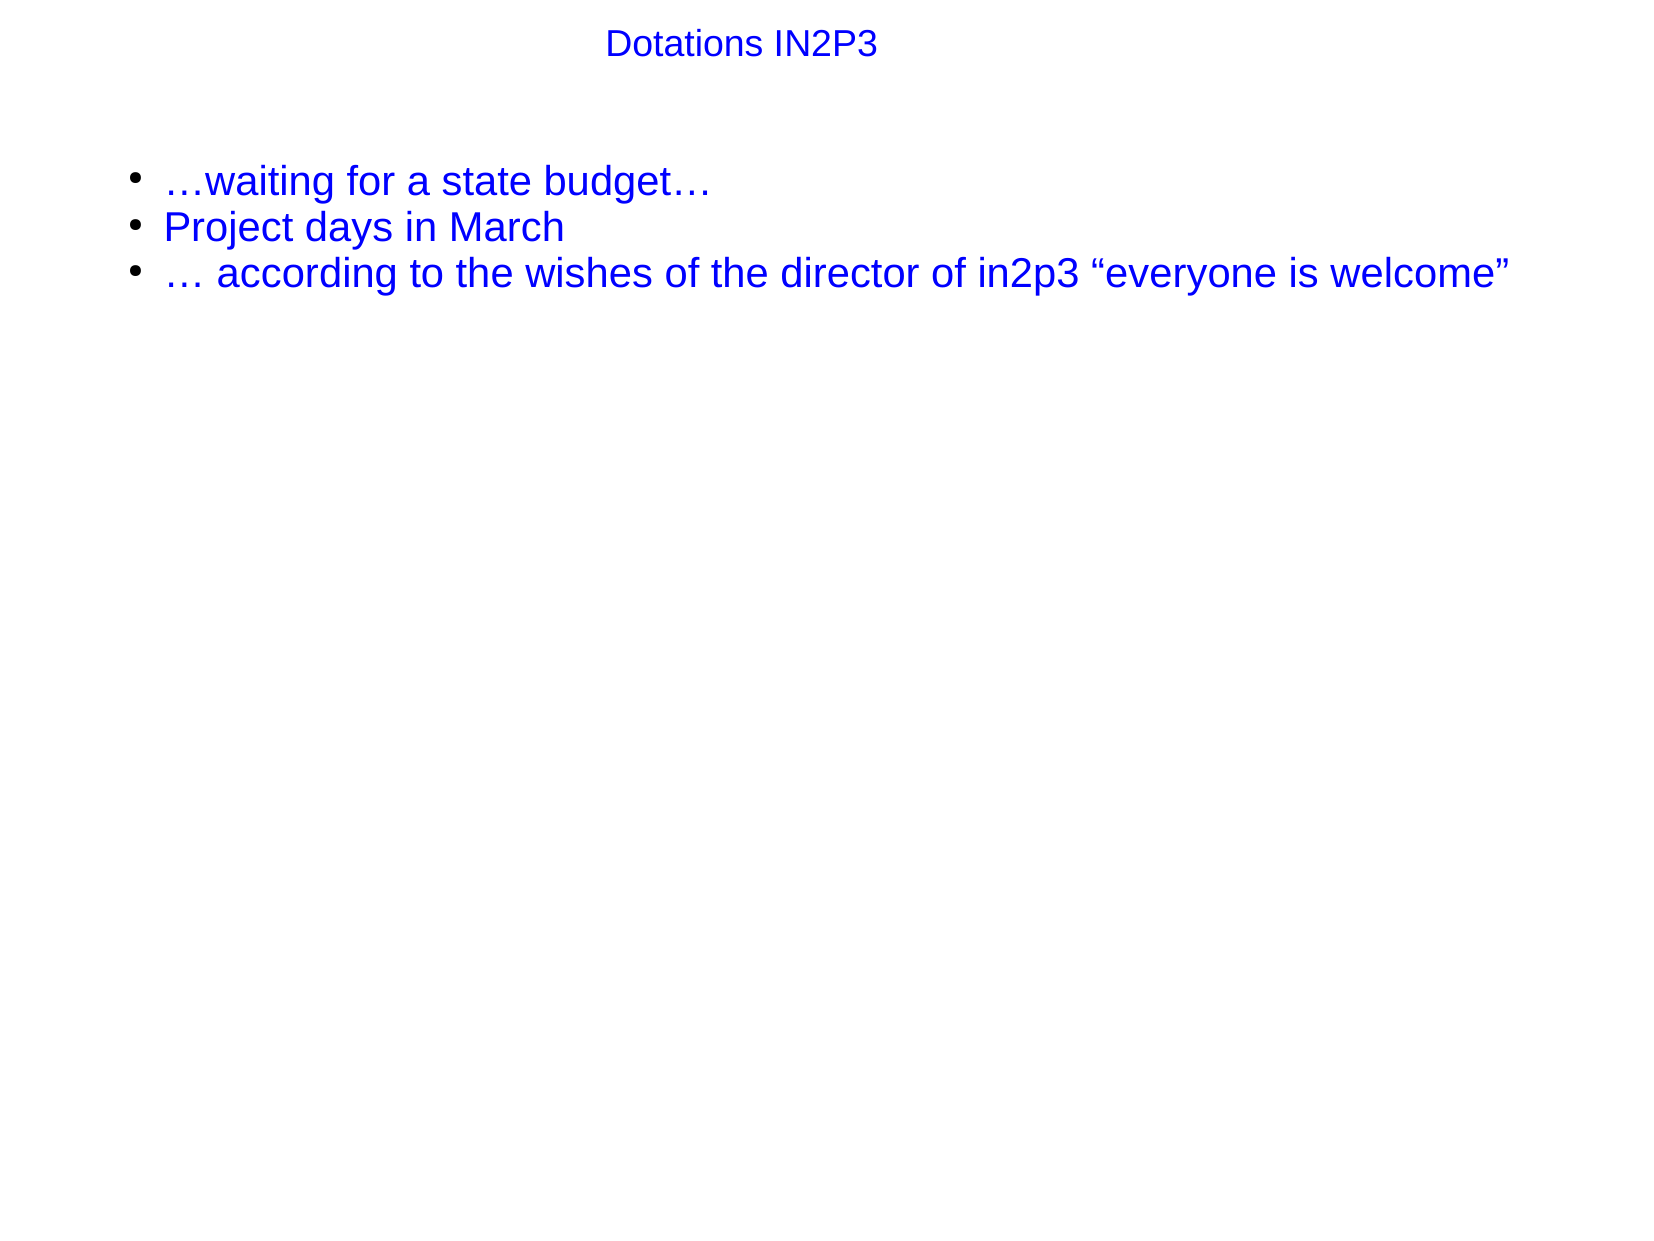

Dotations IN2P3
…waiting for a state budget…
Project days in March
… according to the wishes of the director of in2p3 “everyone is welcome”